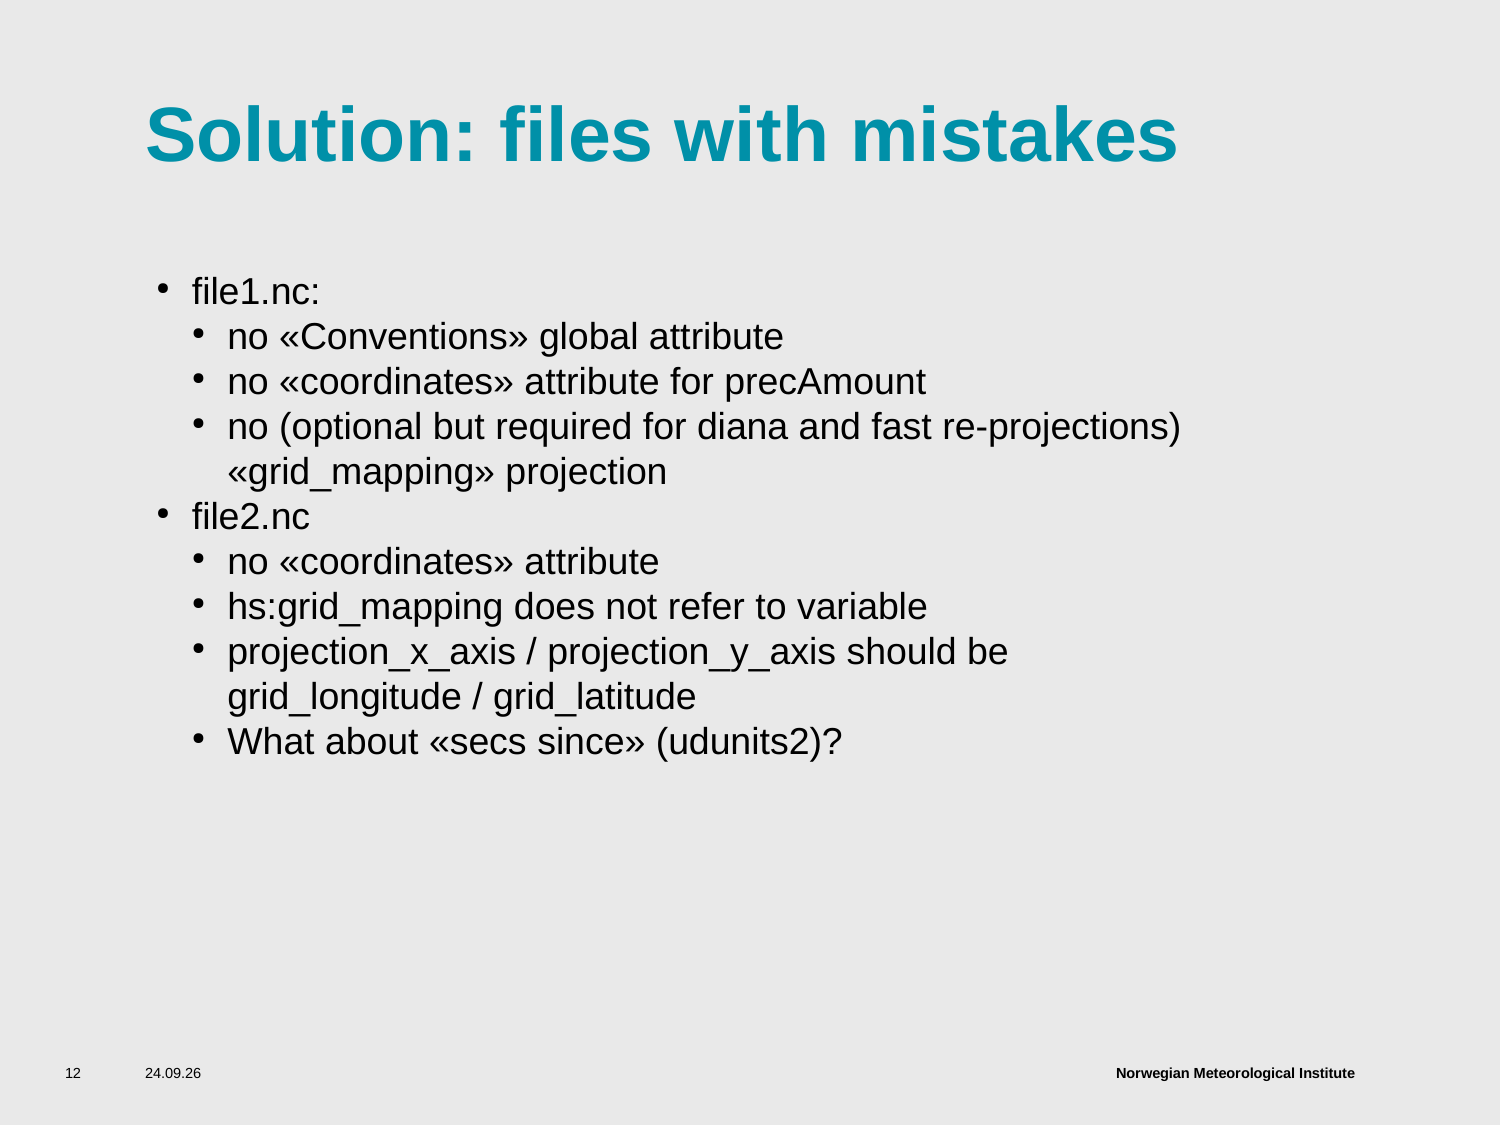

# Solution: files with mistakes
file1.nc:
no «Conventions» global attribute
no «coordinates» attribute for precAmount
no (optional but required for diana and fast re-projections) «grid_mapping» projection
file2.nc
no «coordinates» attribute
hs:grid_mapping does not refer to variable
projection_x_axis / projection_y_axis should be grid_longitude / grid_latitude
What about «secs since» (udunits2)?